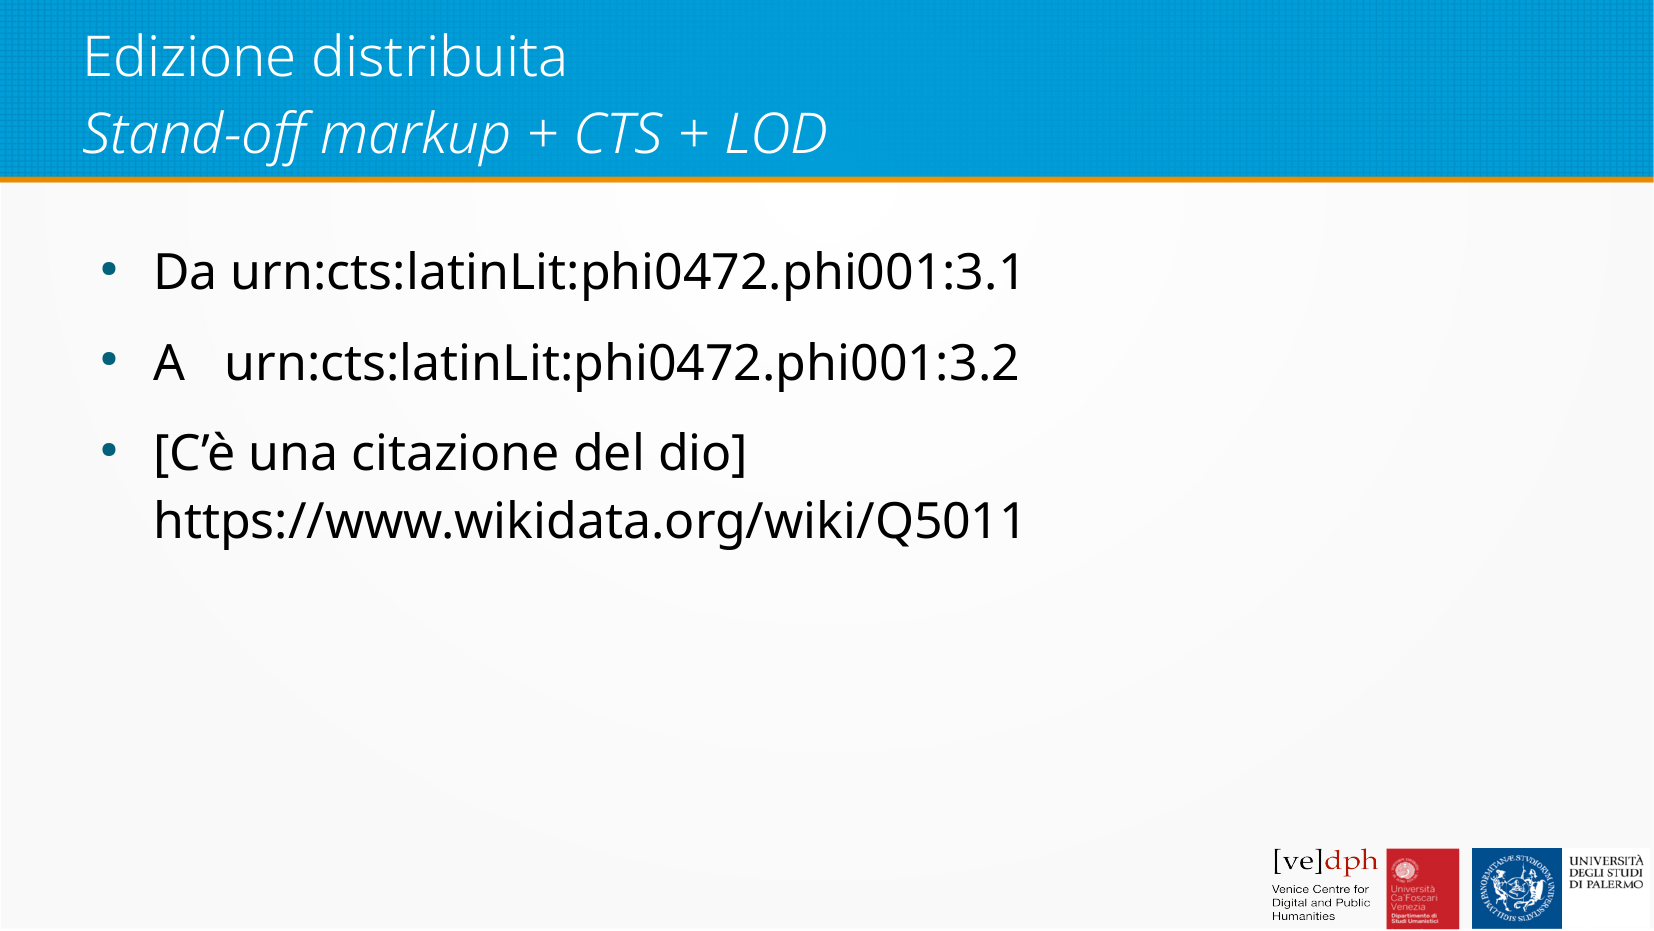

# Edizione distribuita Stand-off markup + CTS + LOD
Da urn:cts:latinLit:phi0472.phi001:3.1
A urn:cts:latinLit:phi0472.phi001:3.2
[C’è una citazione del dio] https://www.wikidata.org/wiki/Q5011